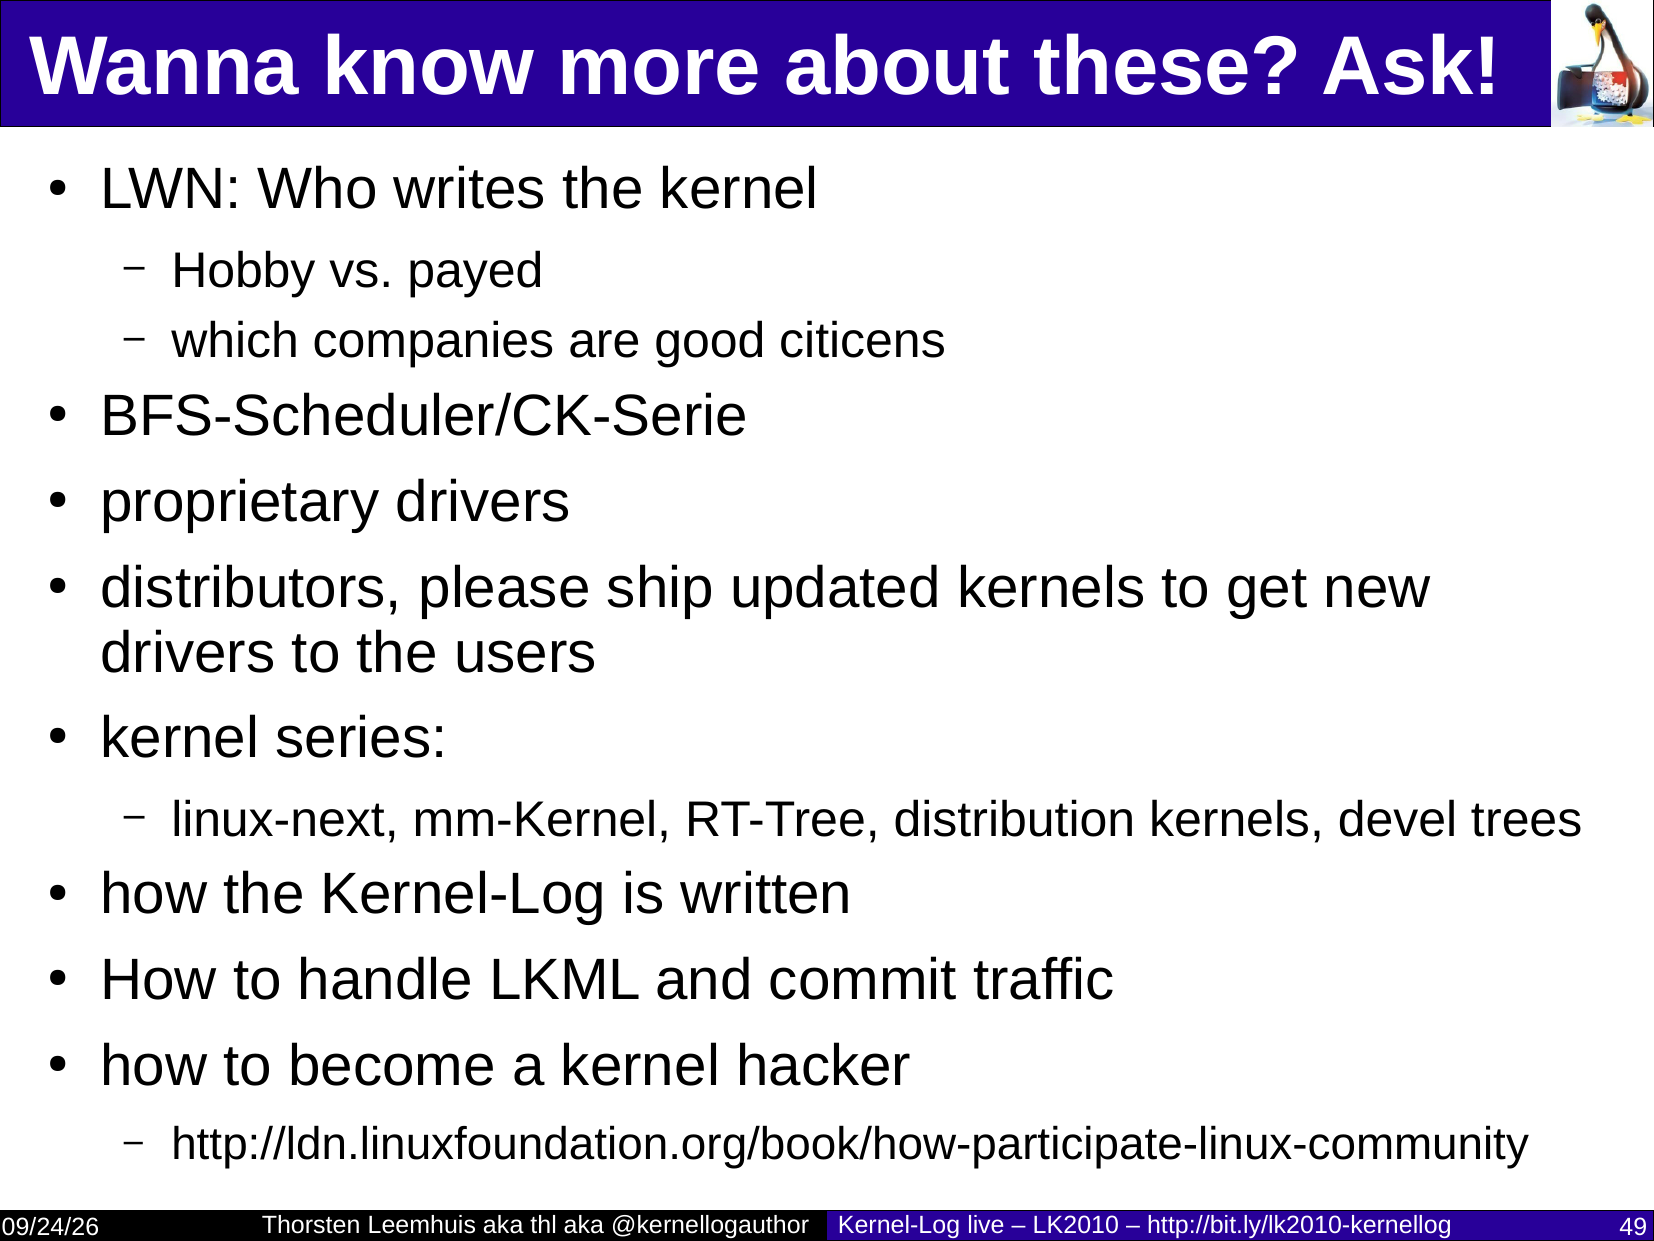

# Wanna know more about these? Ask!
LWN: Who writes the kernel
Hobby vs. payed
which companies are good citicens
BFS-Scheduler/CK-Serie
proprietary drivers
distributors, please ship updated kernels to get new drivers to the users
kernel series:
linux-next, mm-Kernel, RT-Tree, distribution kernels, devel trees
how the Kernel-Log is written
How to handle LKML and commit traffic
how to become a kernel hacker
http://ldn.linuxfoundation.org/book/how-participate-linux-community
49